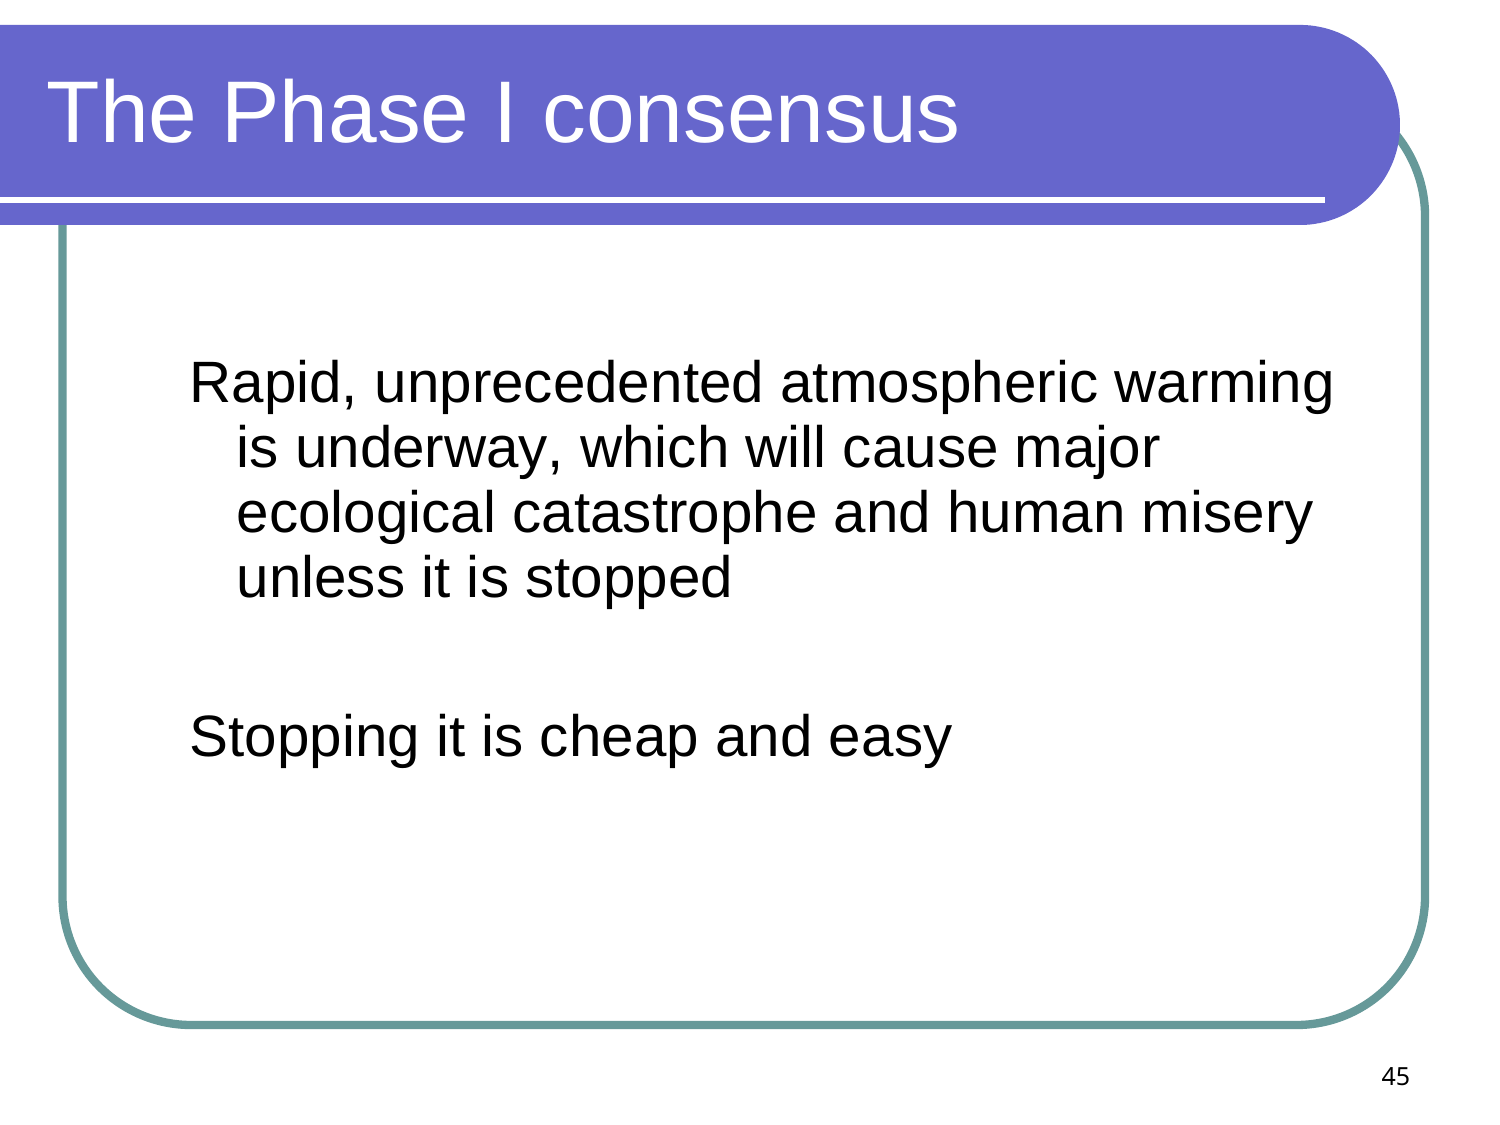

# The Phase I consensus
Rapid, unprecedented atmospheric warming is underway, which will cause major ecological catastrophe and human misery unless it is stopped
Stopping it is cheap and easy
45